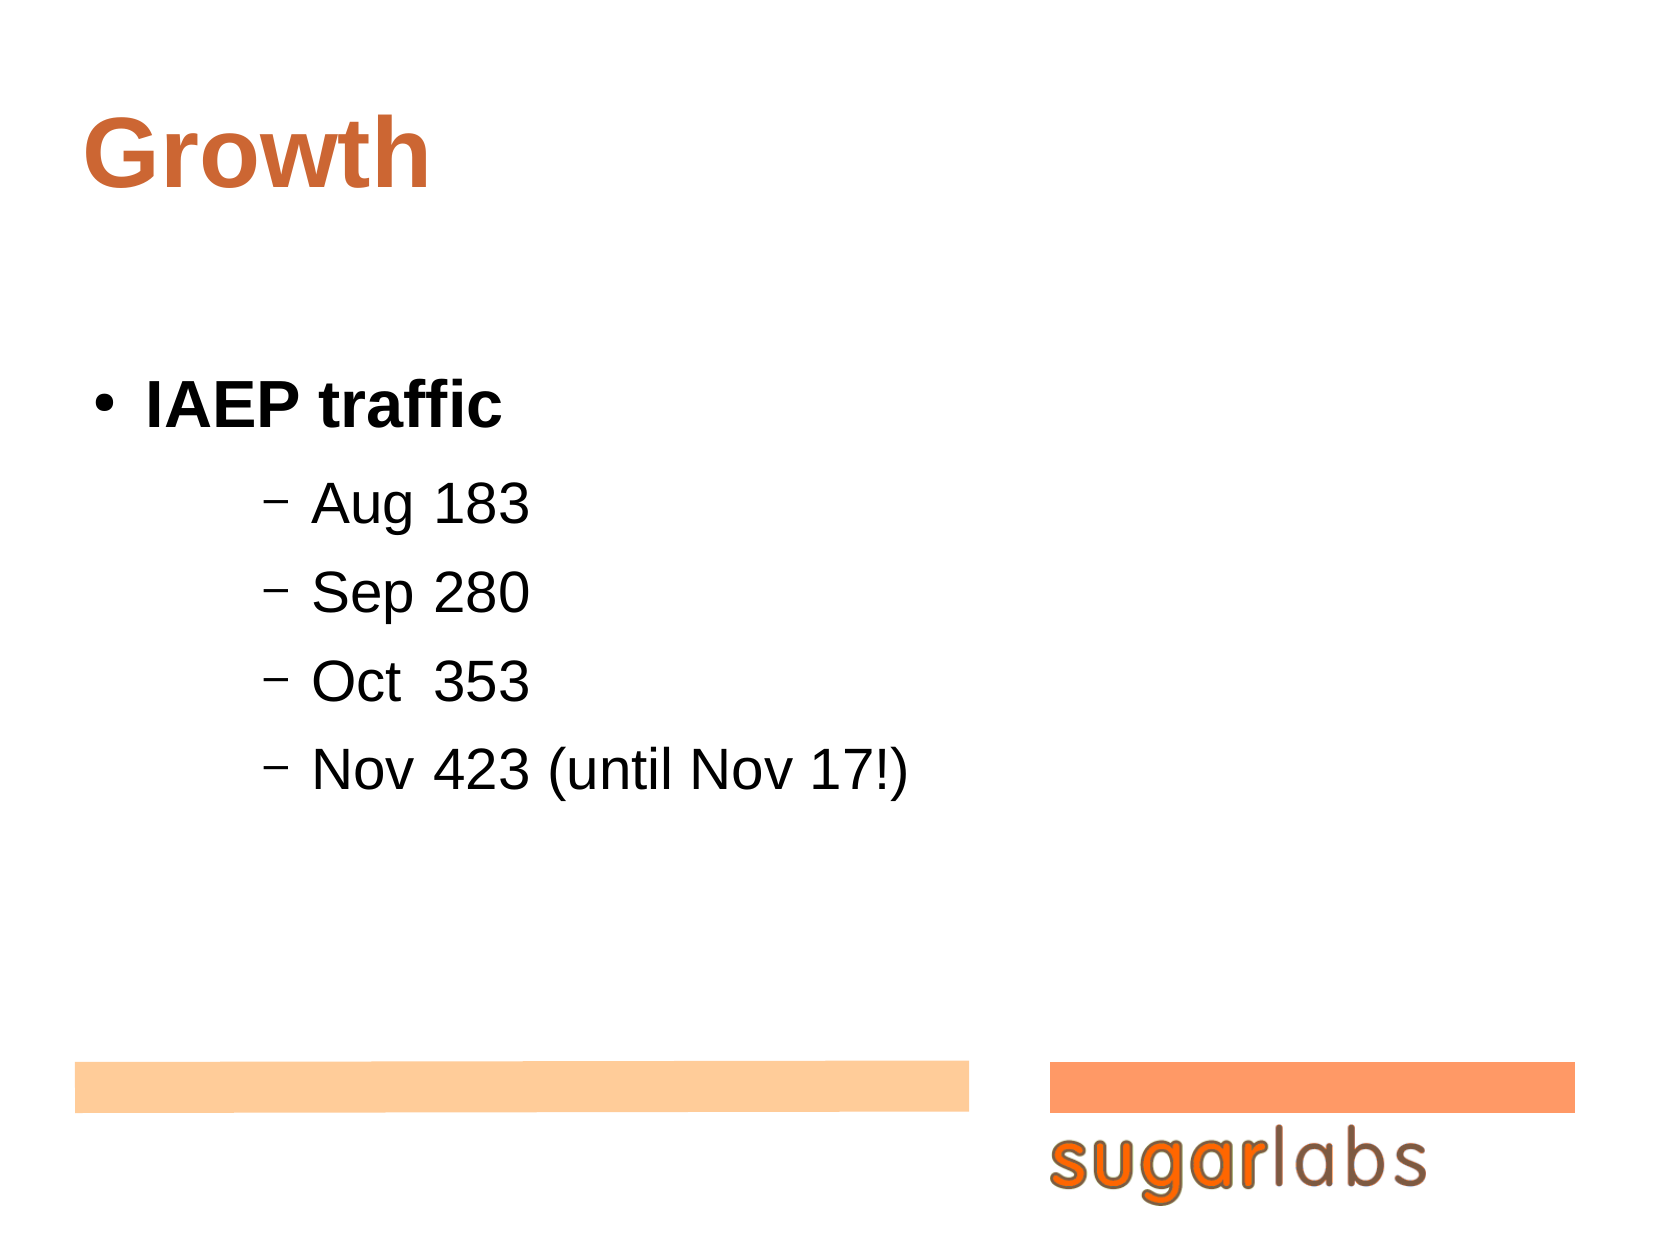

# Growth
IAEP traffic
Aug	183
Sep	280
Oct	353
Nov	423 (until Nov 17!)